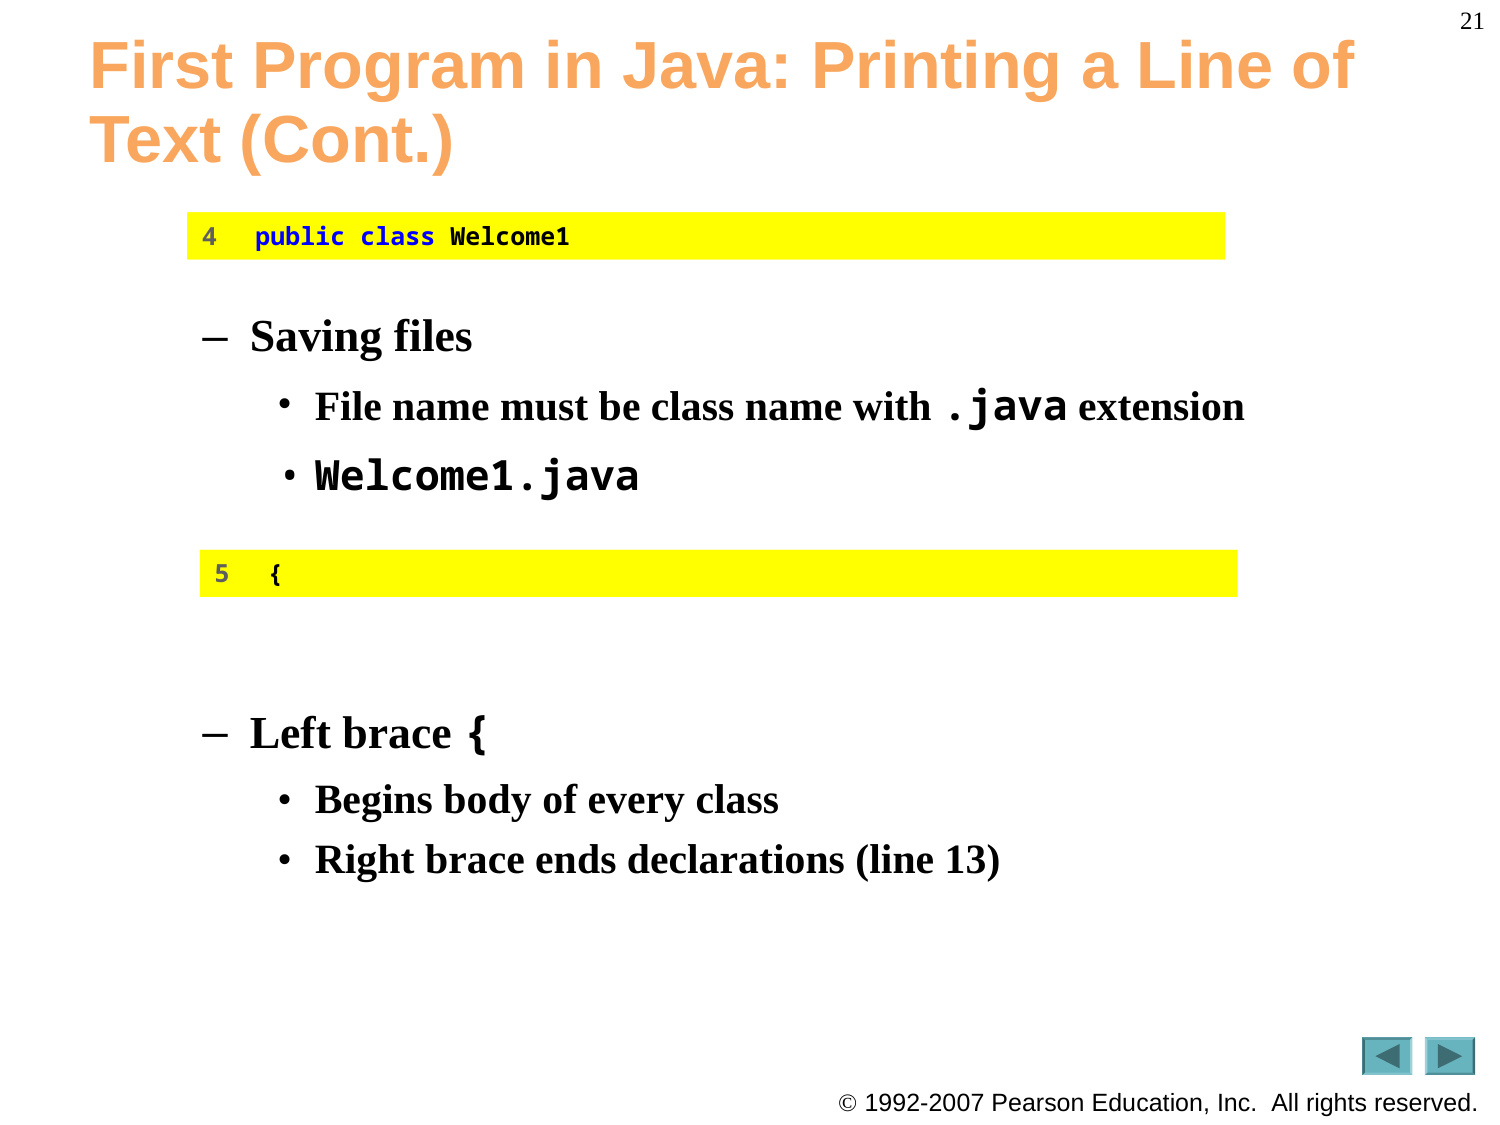

21
# First Program in Java: Printing a Line of Text (Cont.)
4 public class Welcome1
Saving files
File name must be class name with .java extension
Welcome1.java
Left brace {
Begins body of every class
Right brace ends declarations (line 13)
5 {